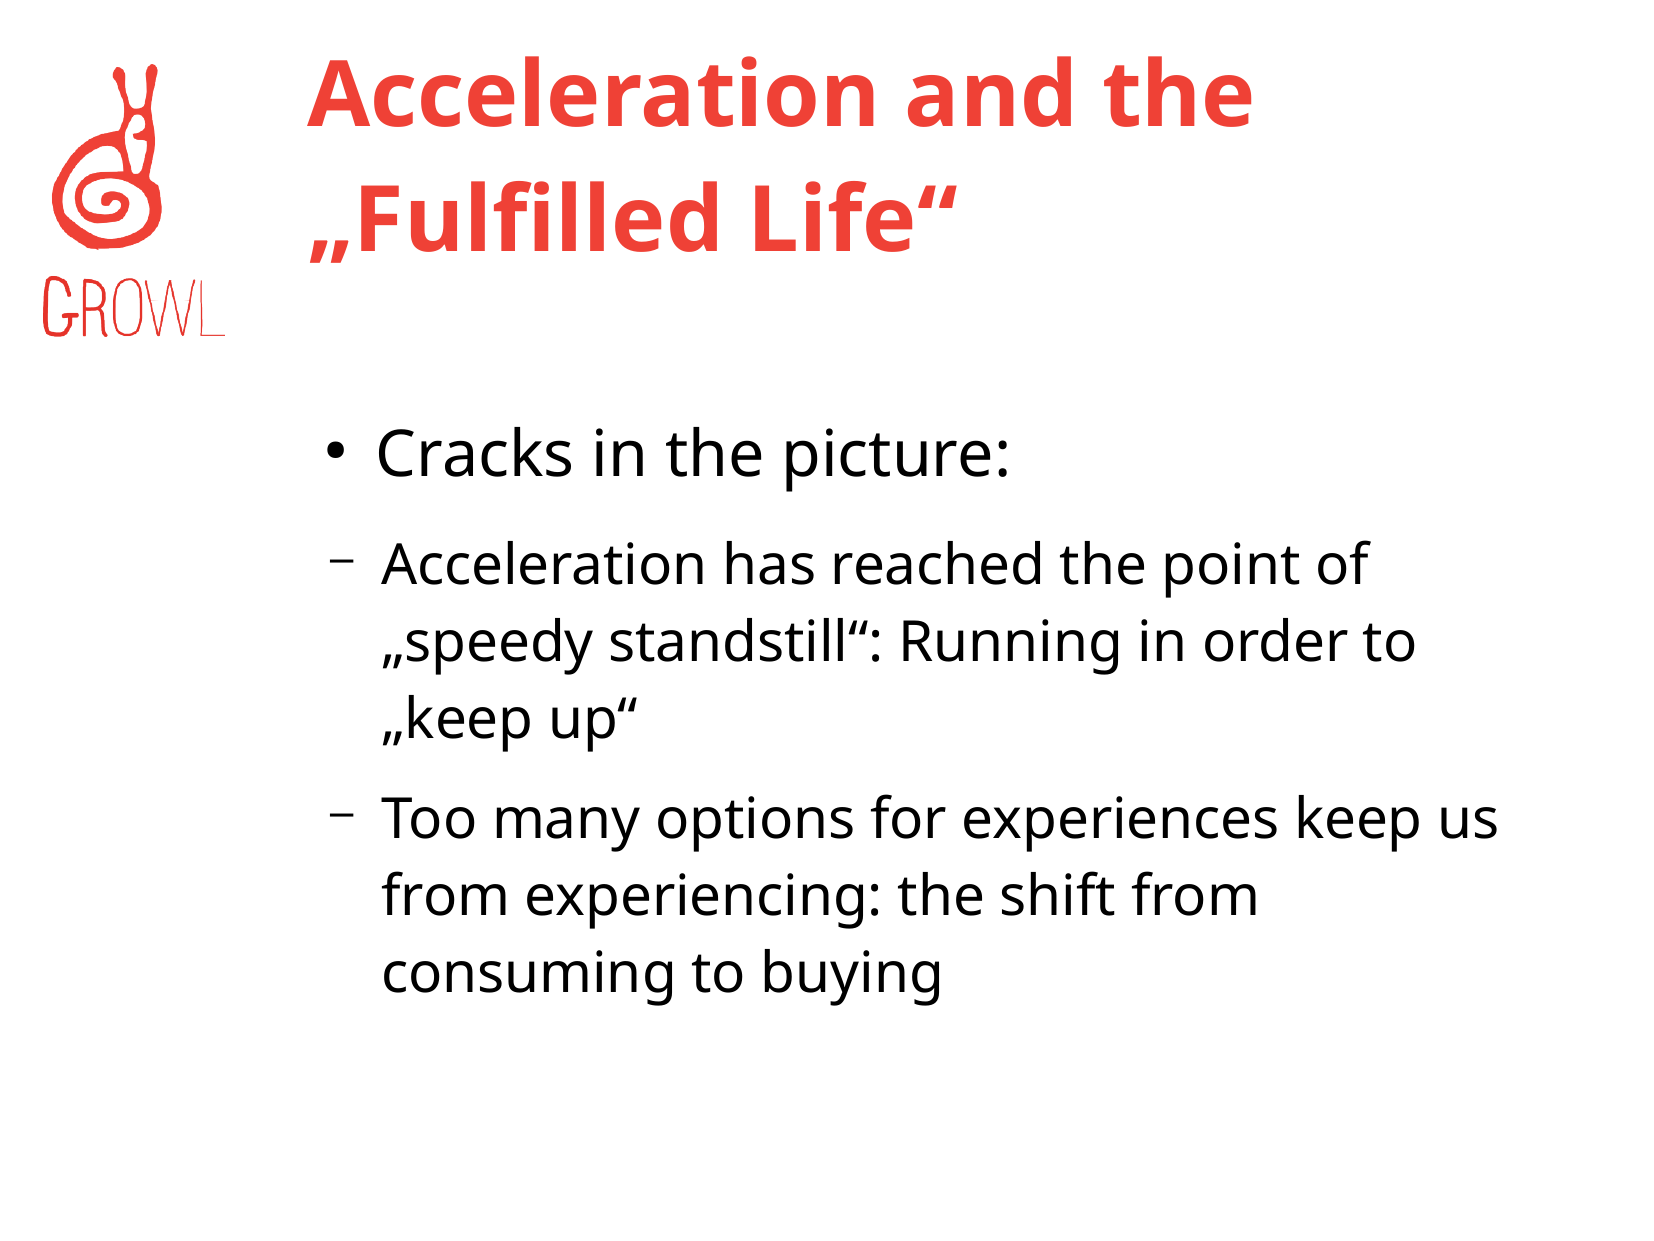

# Acceleration and the „Fulfilled Life“
Cracks in the picture:
Acceleration has reached the point of „speedy standstill“: Running in order to „keep up“
Too many options for experiences keep us from experiencing: the shift from consuming to buying